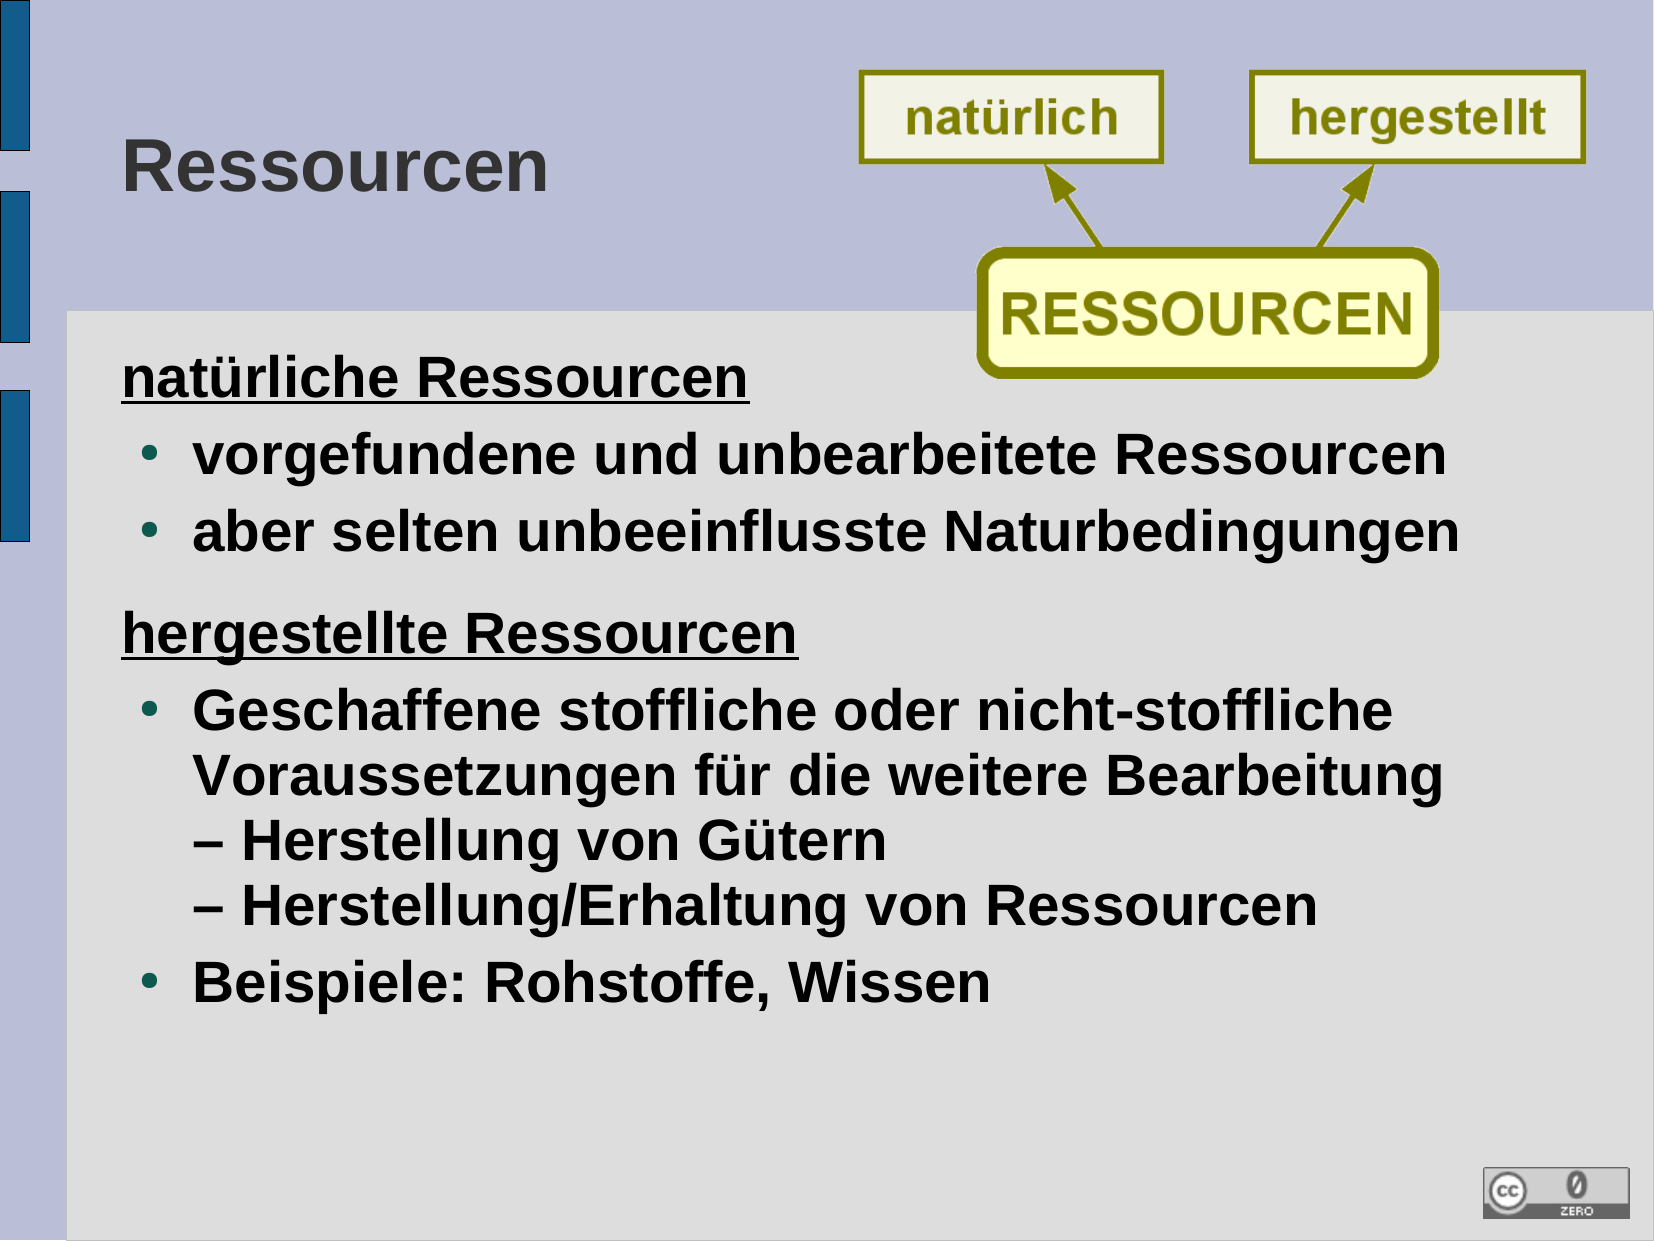

# Ressourcen
natürliche Ressourcen
vorgefundene und unbearbeitete Ressourcen
aber selten unbeeinflusste Naturbedingungen
hergestellte Ressourcen
Geschaffene stoffliche oder nicht-stoffliche Voraussetzungen für die weitere Bearbeitung
– Herstellung von Gütern
– Herstellung/Erhaltung von Ressourcen
Beispiele: Rohstoffe, Wissen